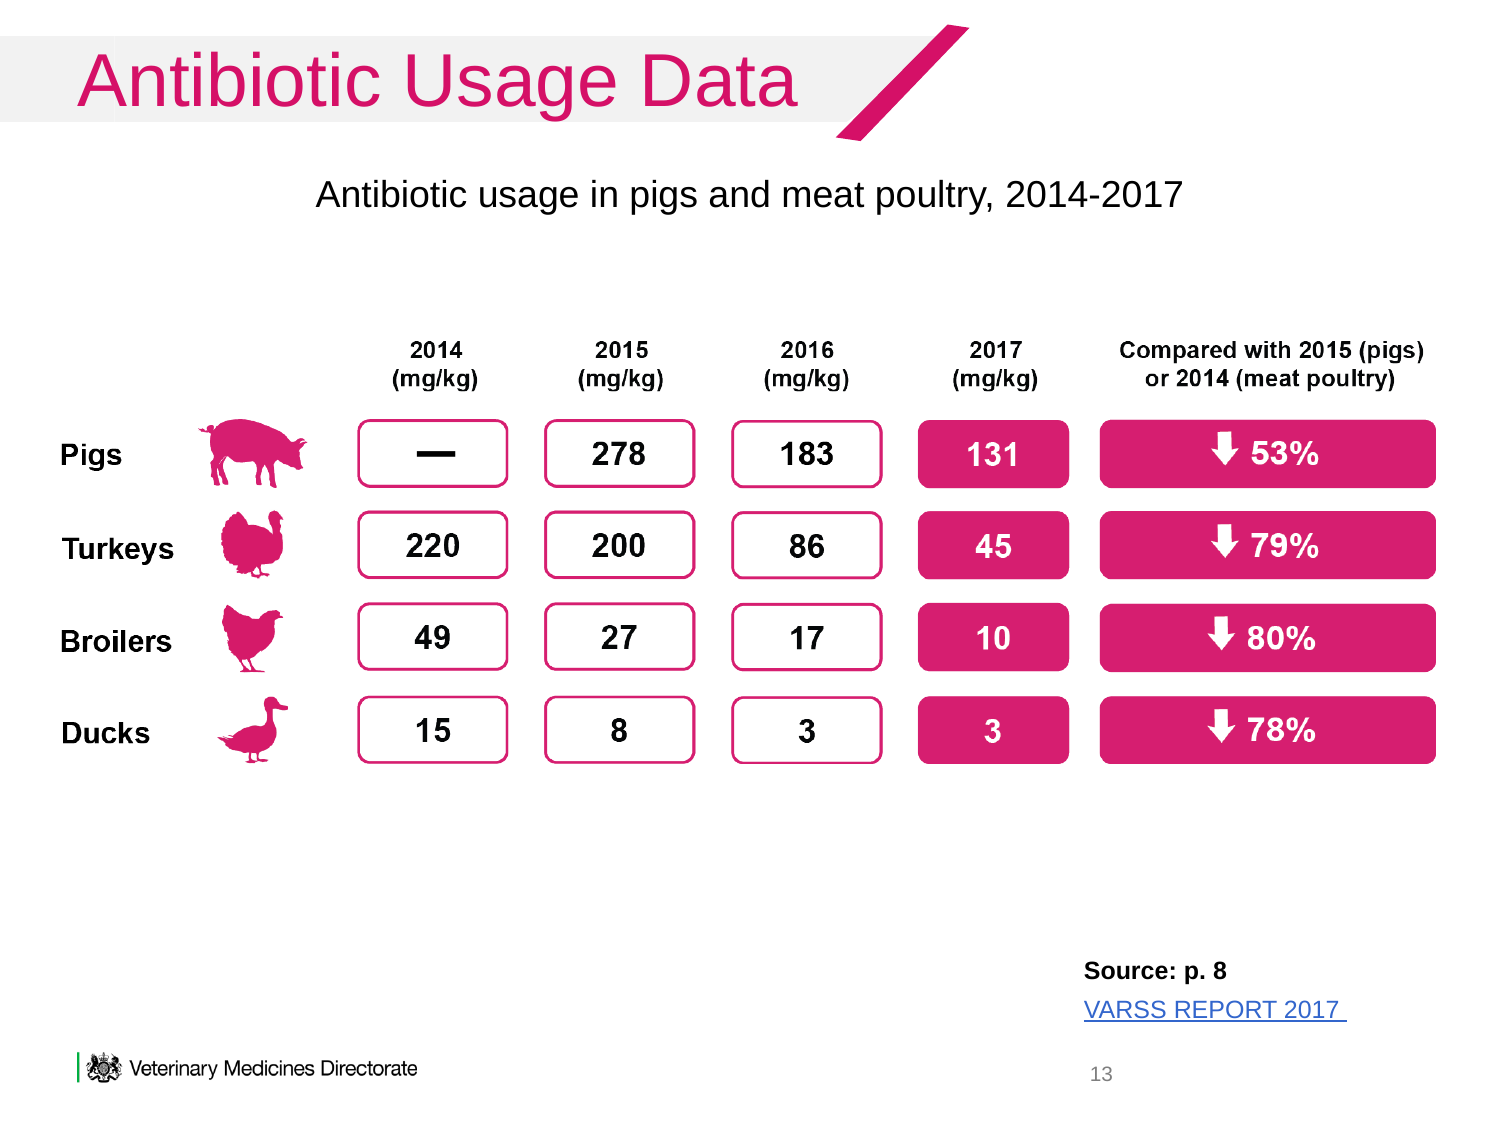

# Antibiotic Usage Data
Antibiotic usage in pigs and meat poultry, 2014-2017
Source: p. 8
VARSS REPORT 2017
2